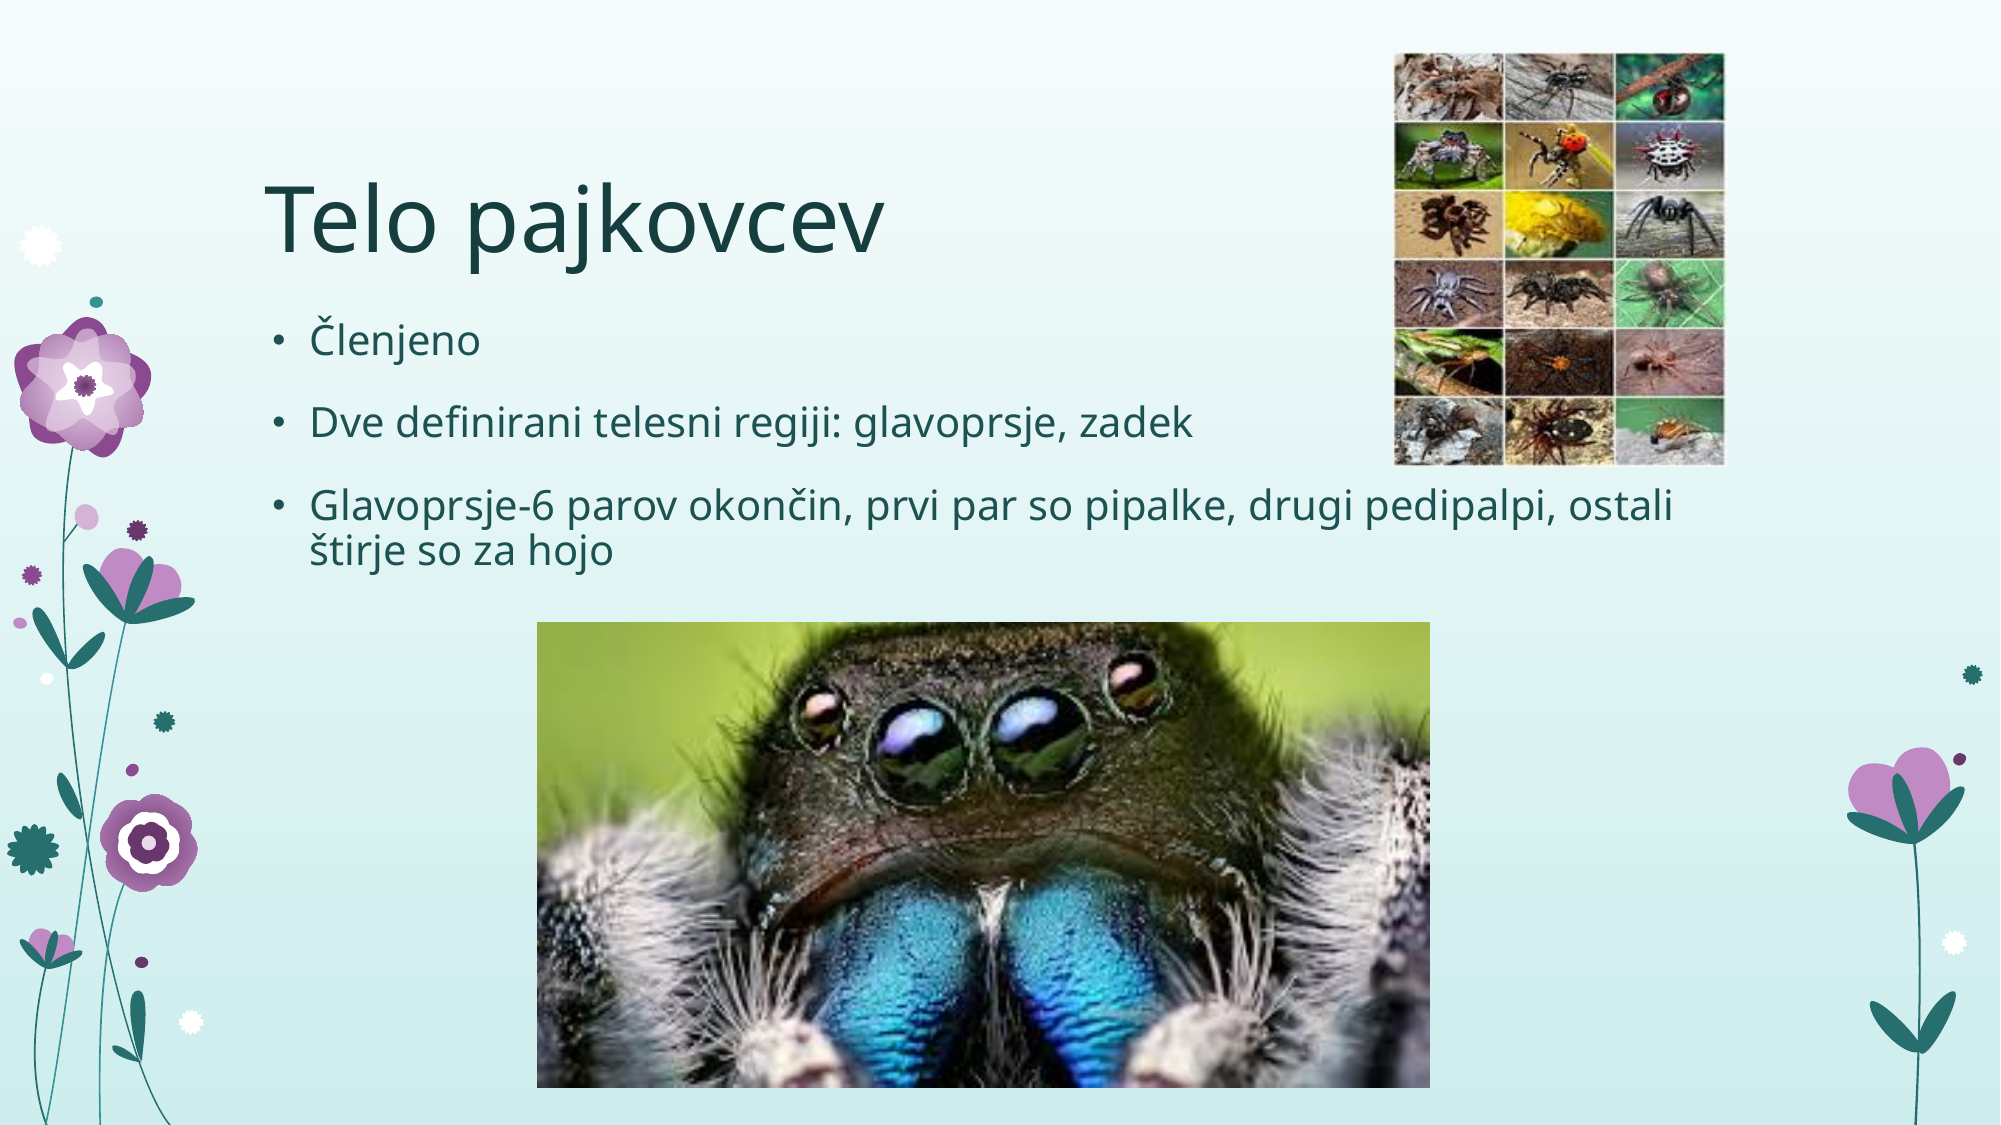

# Telo pajkovcev
Členjeno
Dve definirani telesni regiji: glavoprsje, zadek
Glavoprsje-6 parov okončin, prvi par so pipalke, drugi pedipalpi, ostali štirje so za hojo